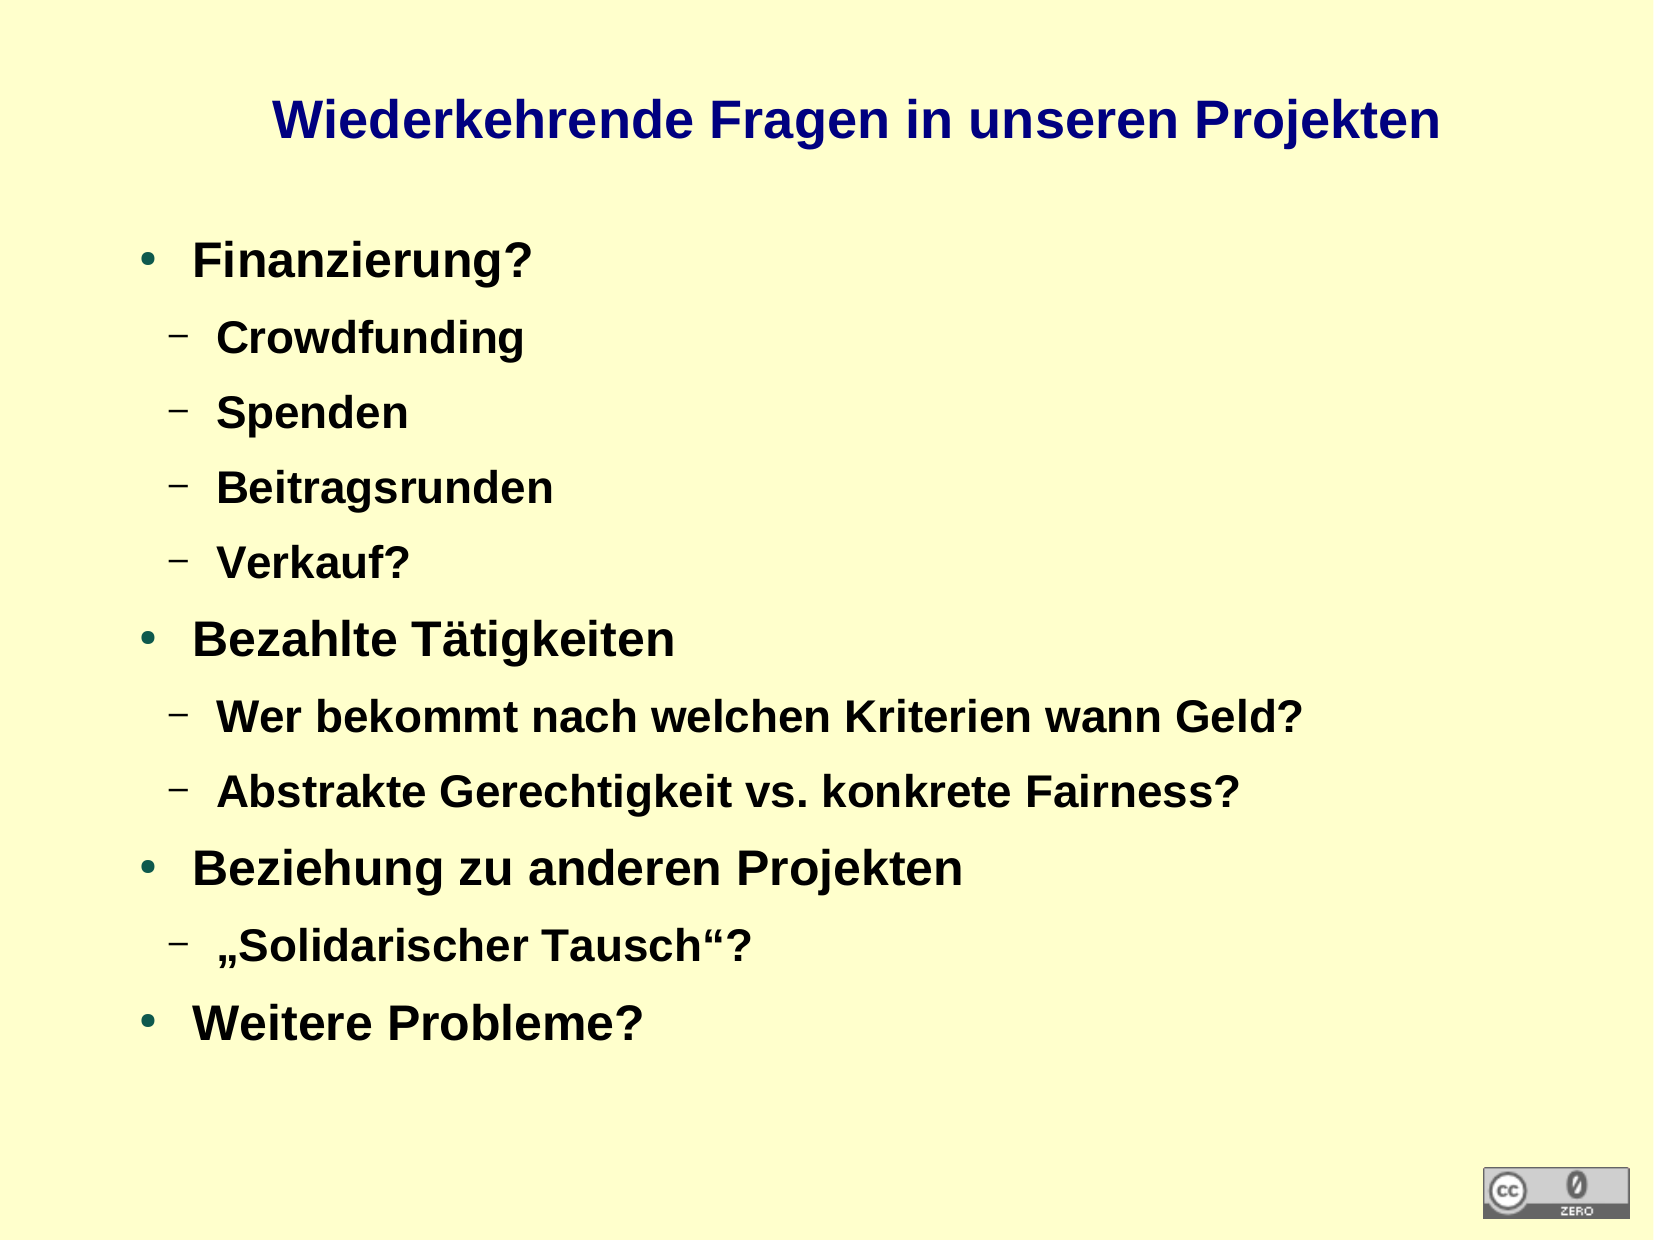

# Wiederkehrende Fragen in unseren Projekten
Finanzierung?
Crowdfunding
Spenden
Beitragsrunden
Verkauf?
Bezahlte Tätigkeiten
Wer bekommt nach welchen Kriterien wann Geld?
Abstrakte Gerechtigkeit vs. konkrete Fairness?
Beziehung zu anderen Projekten
„Solidarischer Tausch“?
Weitere Probleme?